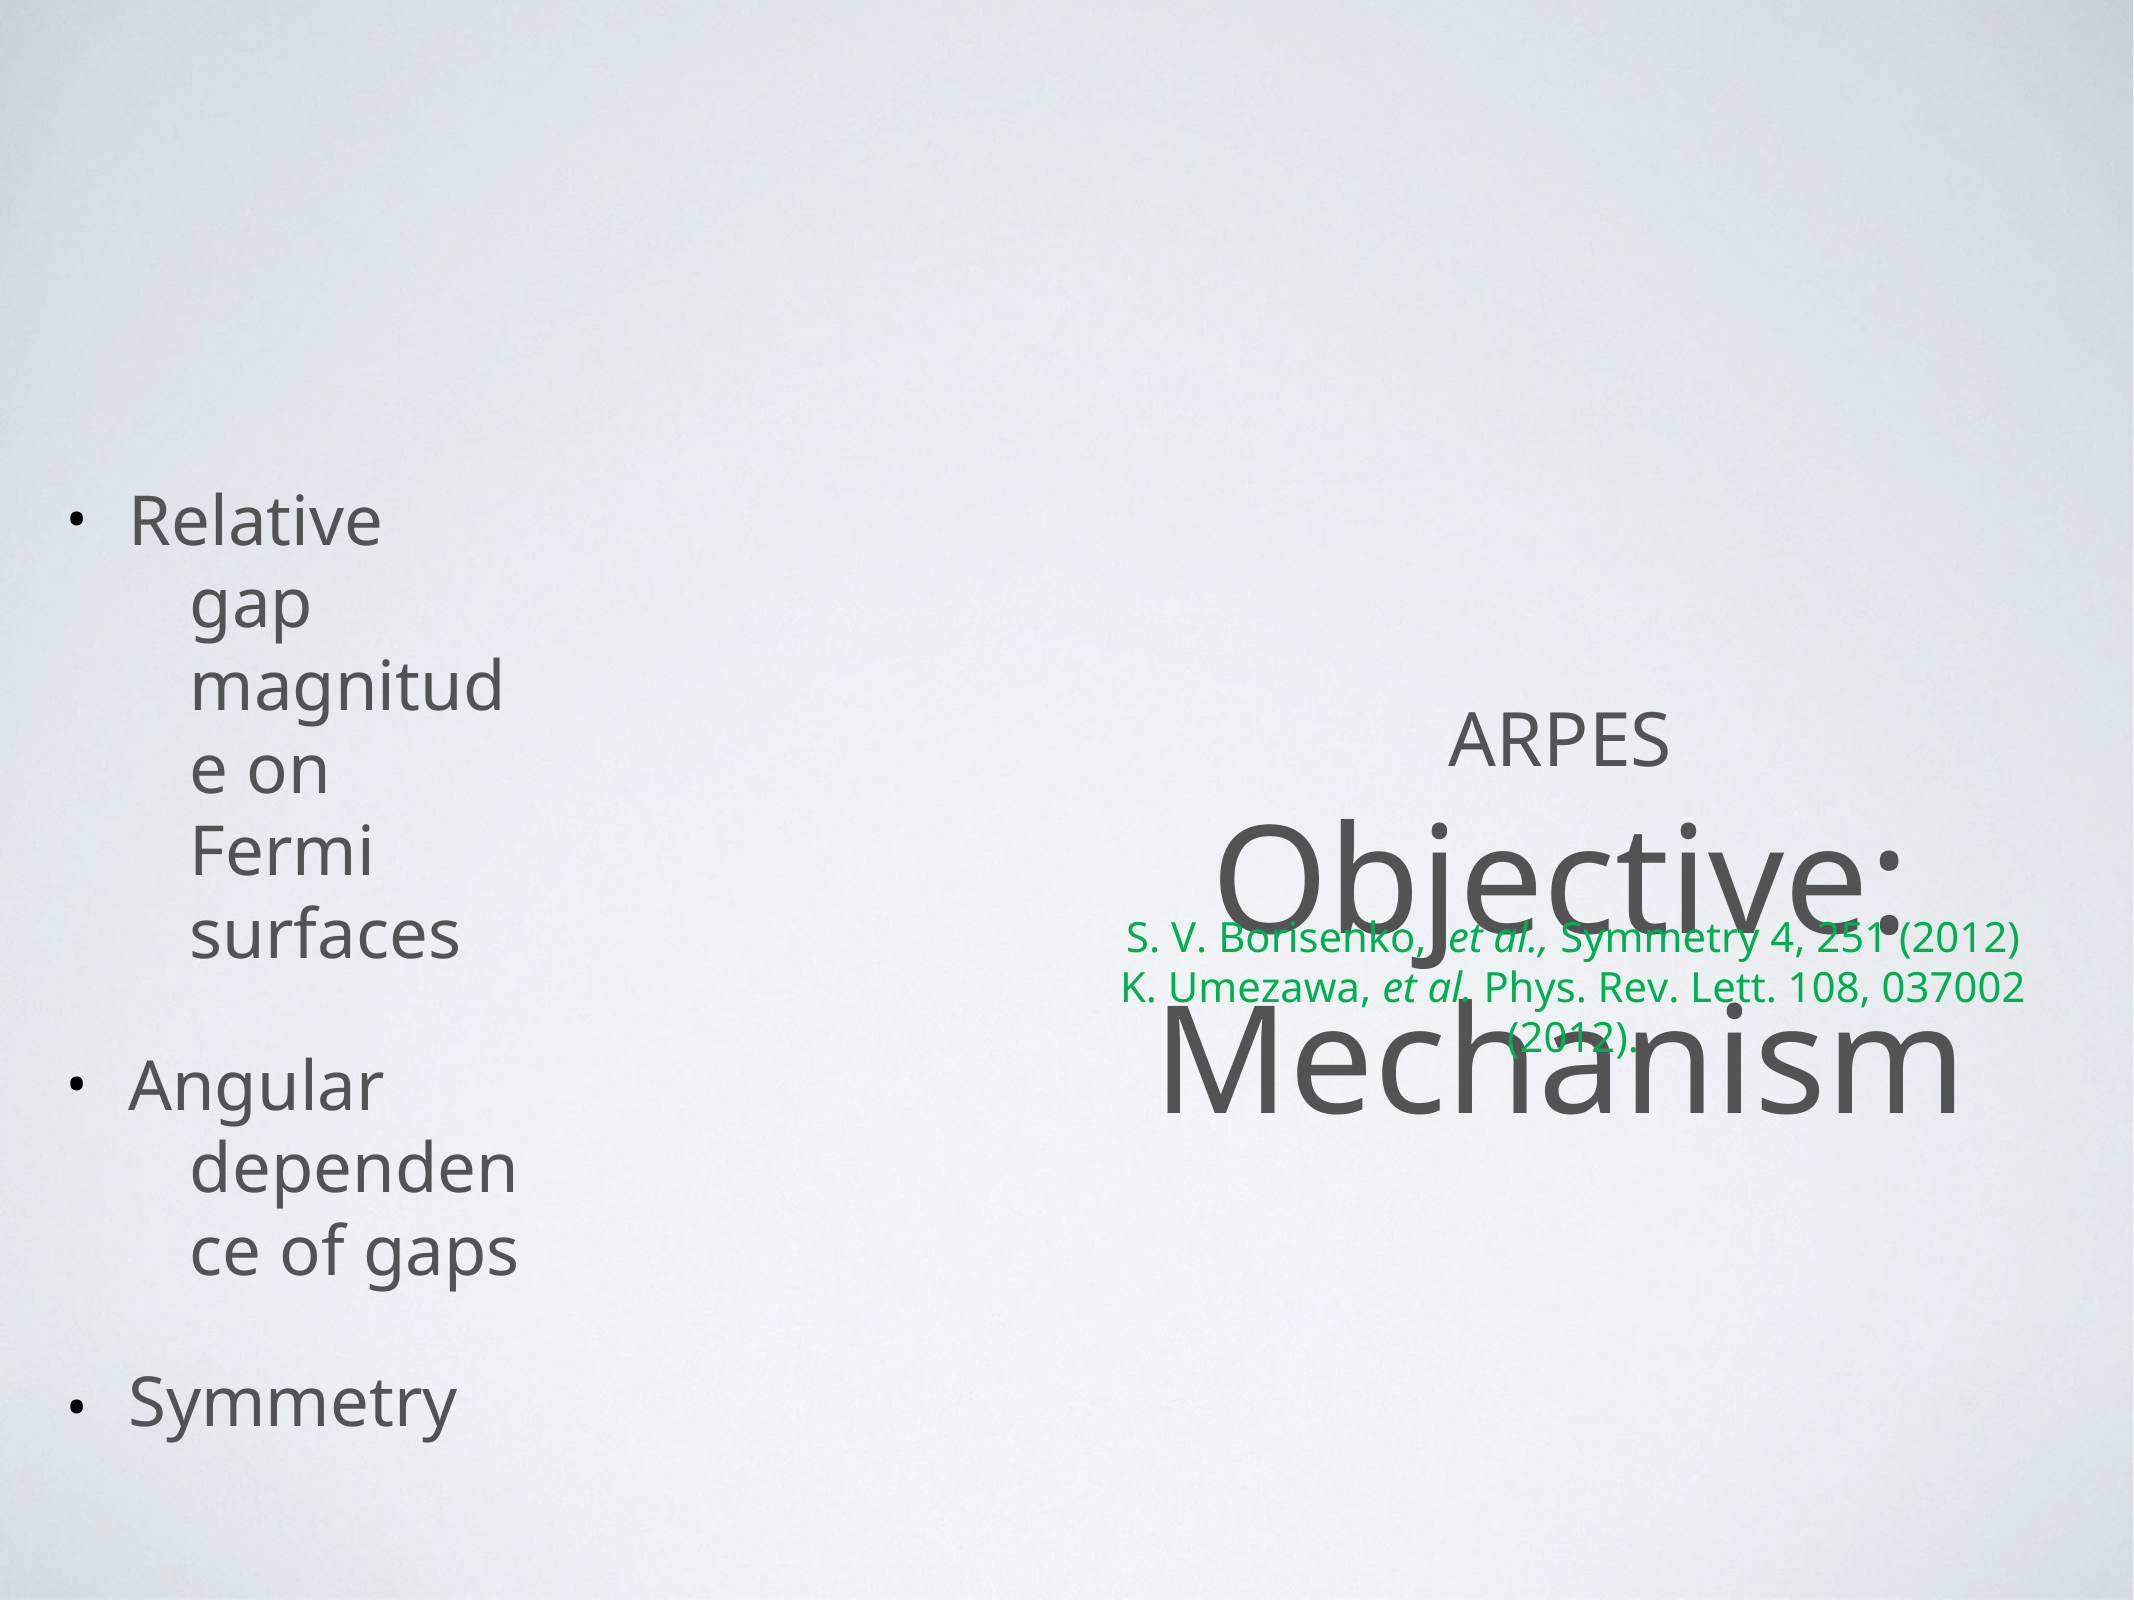

Relative gap magnitude on Fermi surfaces
Angular dependence of gaps
Symmetry
# Objective: Mechanism
ARPES
S. V. Borisenko, et al., Symmetry 4, 251 (2012)
K. Umezawa, et al. Phys. Rev. Lett. 108, 037002
(2012).